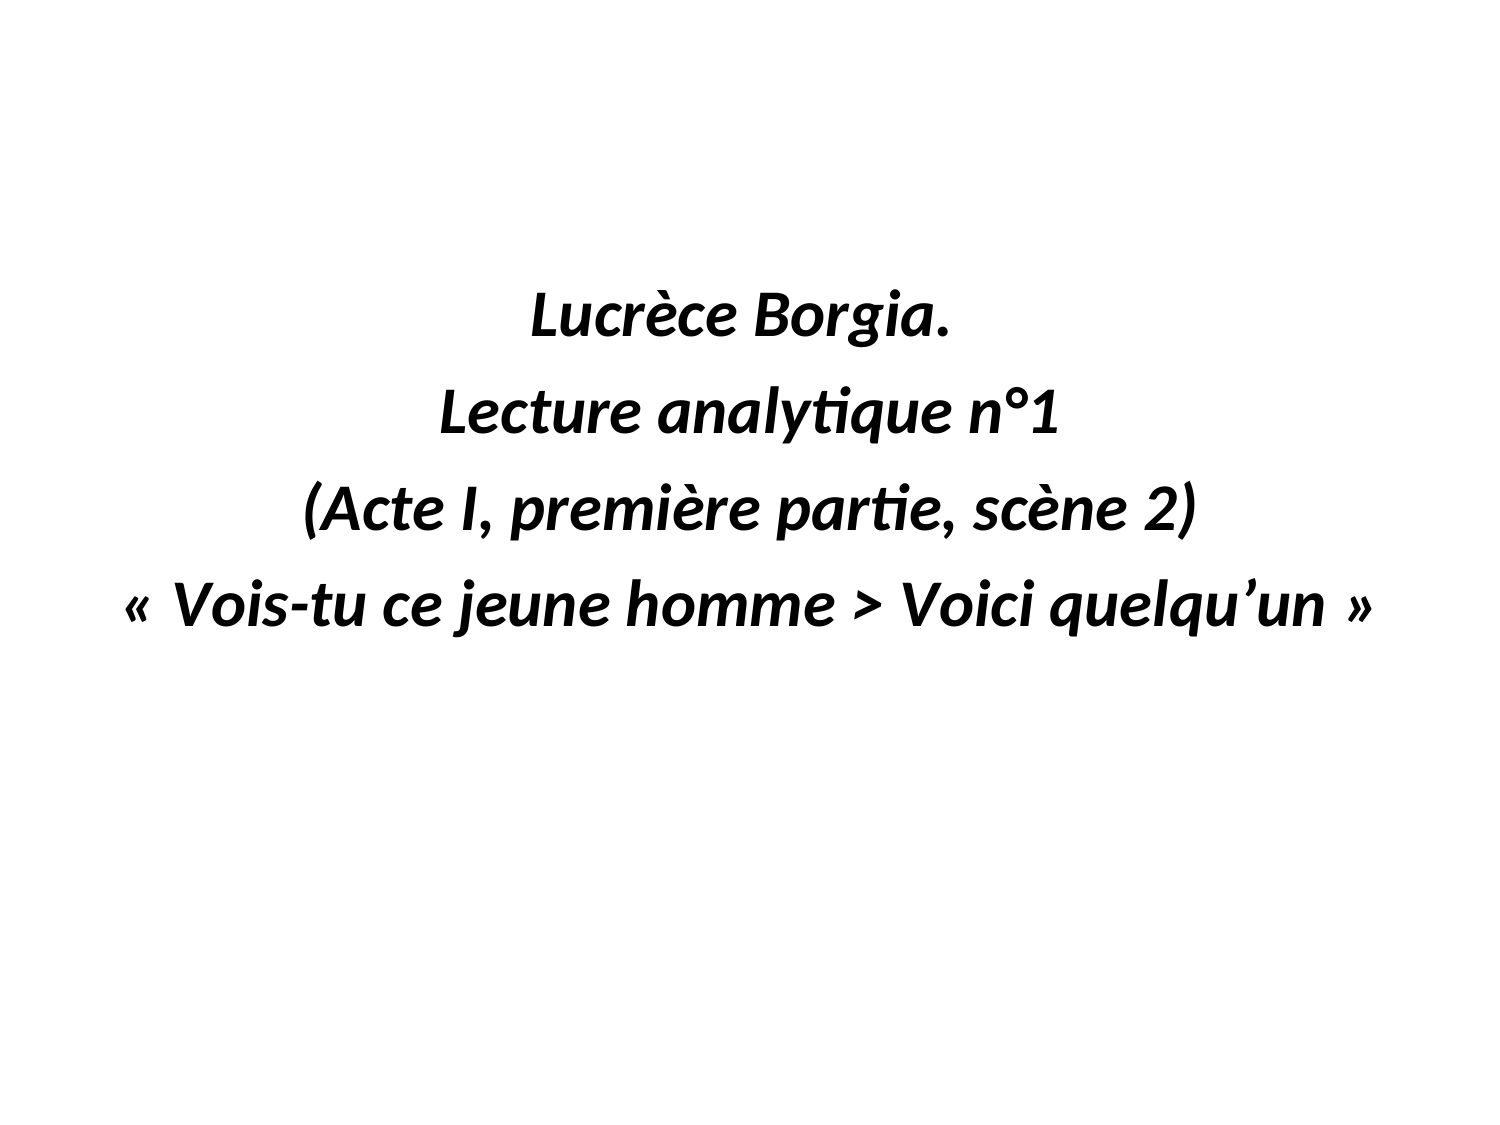

#
Lucrèce Borgia.
Lecture analytique n°1
(Acte I, première partie, scène 2)
« Vois-tu ce jeune homme > Voici quelqu’un »